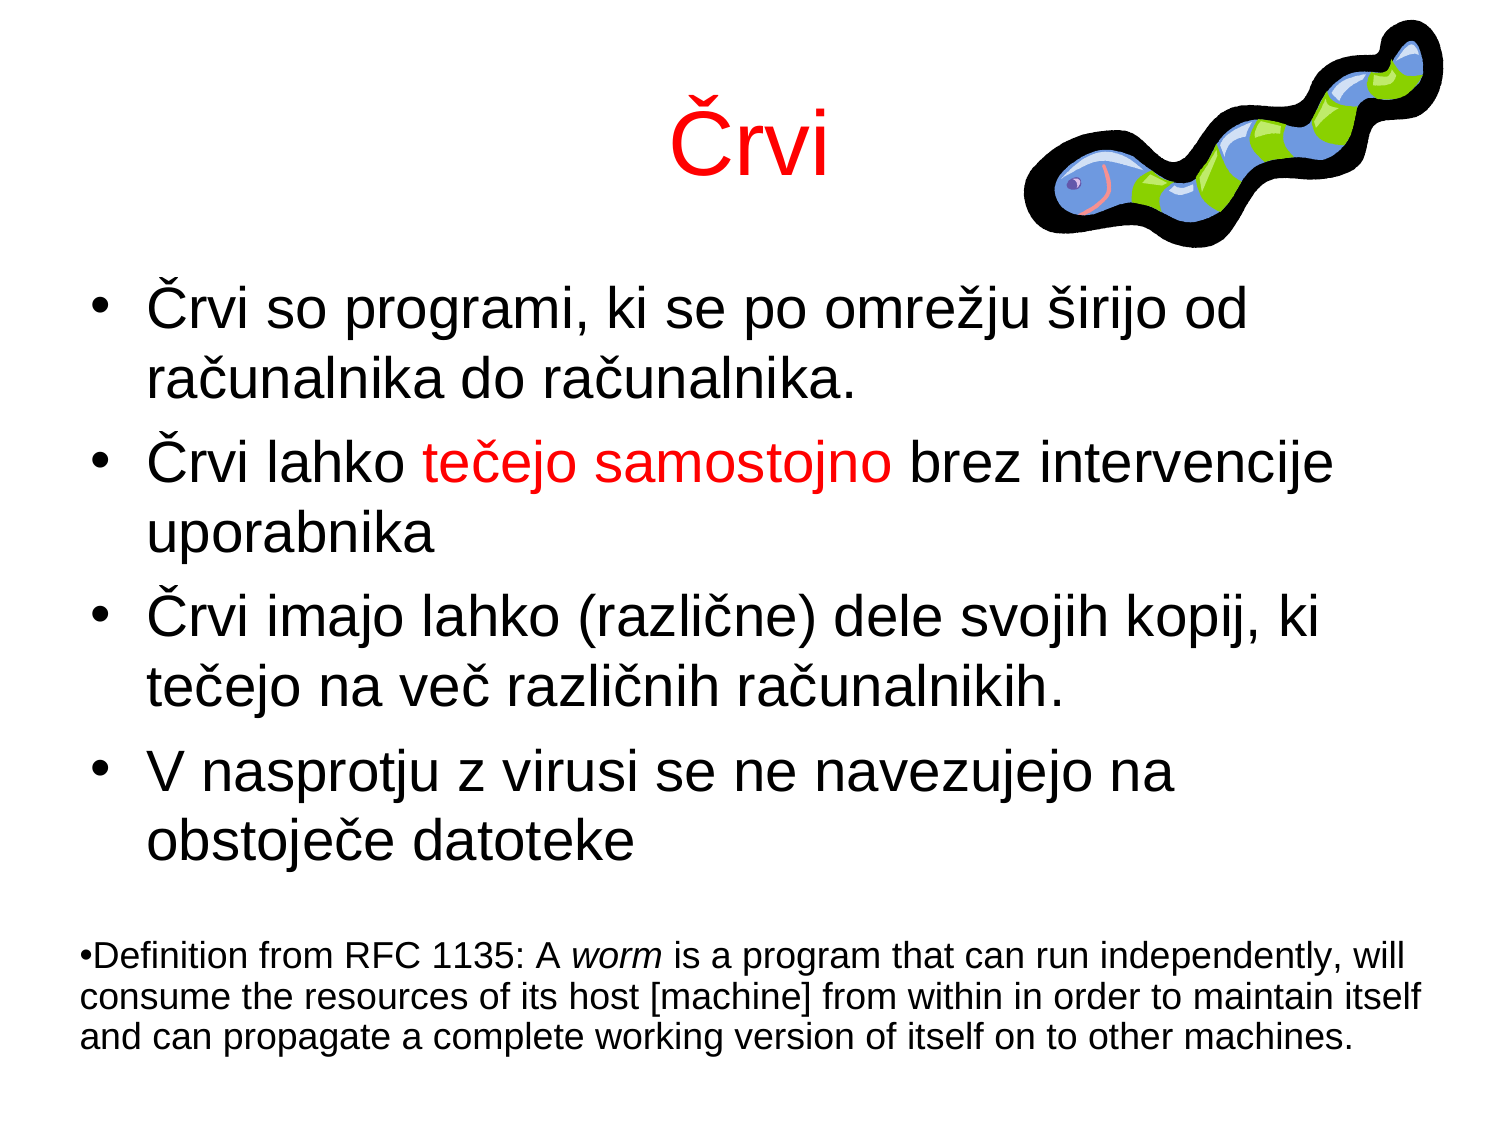

# Črvi
Črvi so programi, ki se po omrežju širijo od računalnika do računalnika.
Črvi lahko tečejo samostojno brez intervencije uporabnika
Črvi imajo lahko (različne) dele svojih kopij, ki tečejo na več različnih računalnikih.
V nasprotju z virusi se ne navezujejo na obstoječe datoteke
Definition from RFC 1135: A worm is a program that can run independently, will consume the resources of its host [machine] from within in order to maintain itself and can propagate a complete working version of itself on to other machines.